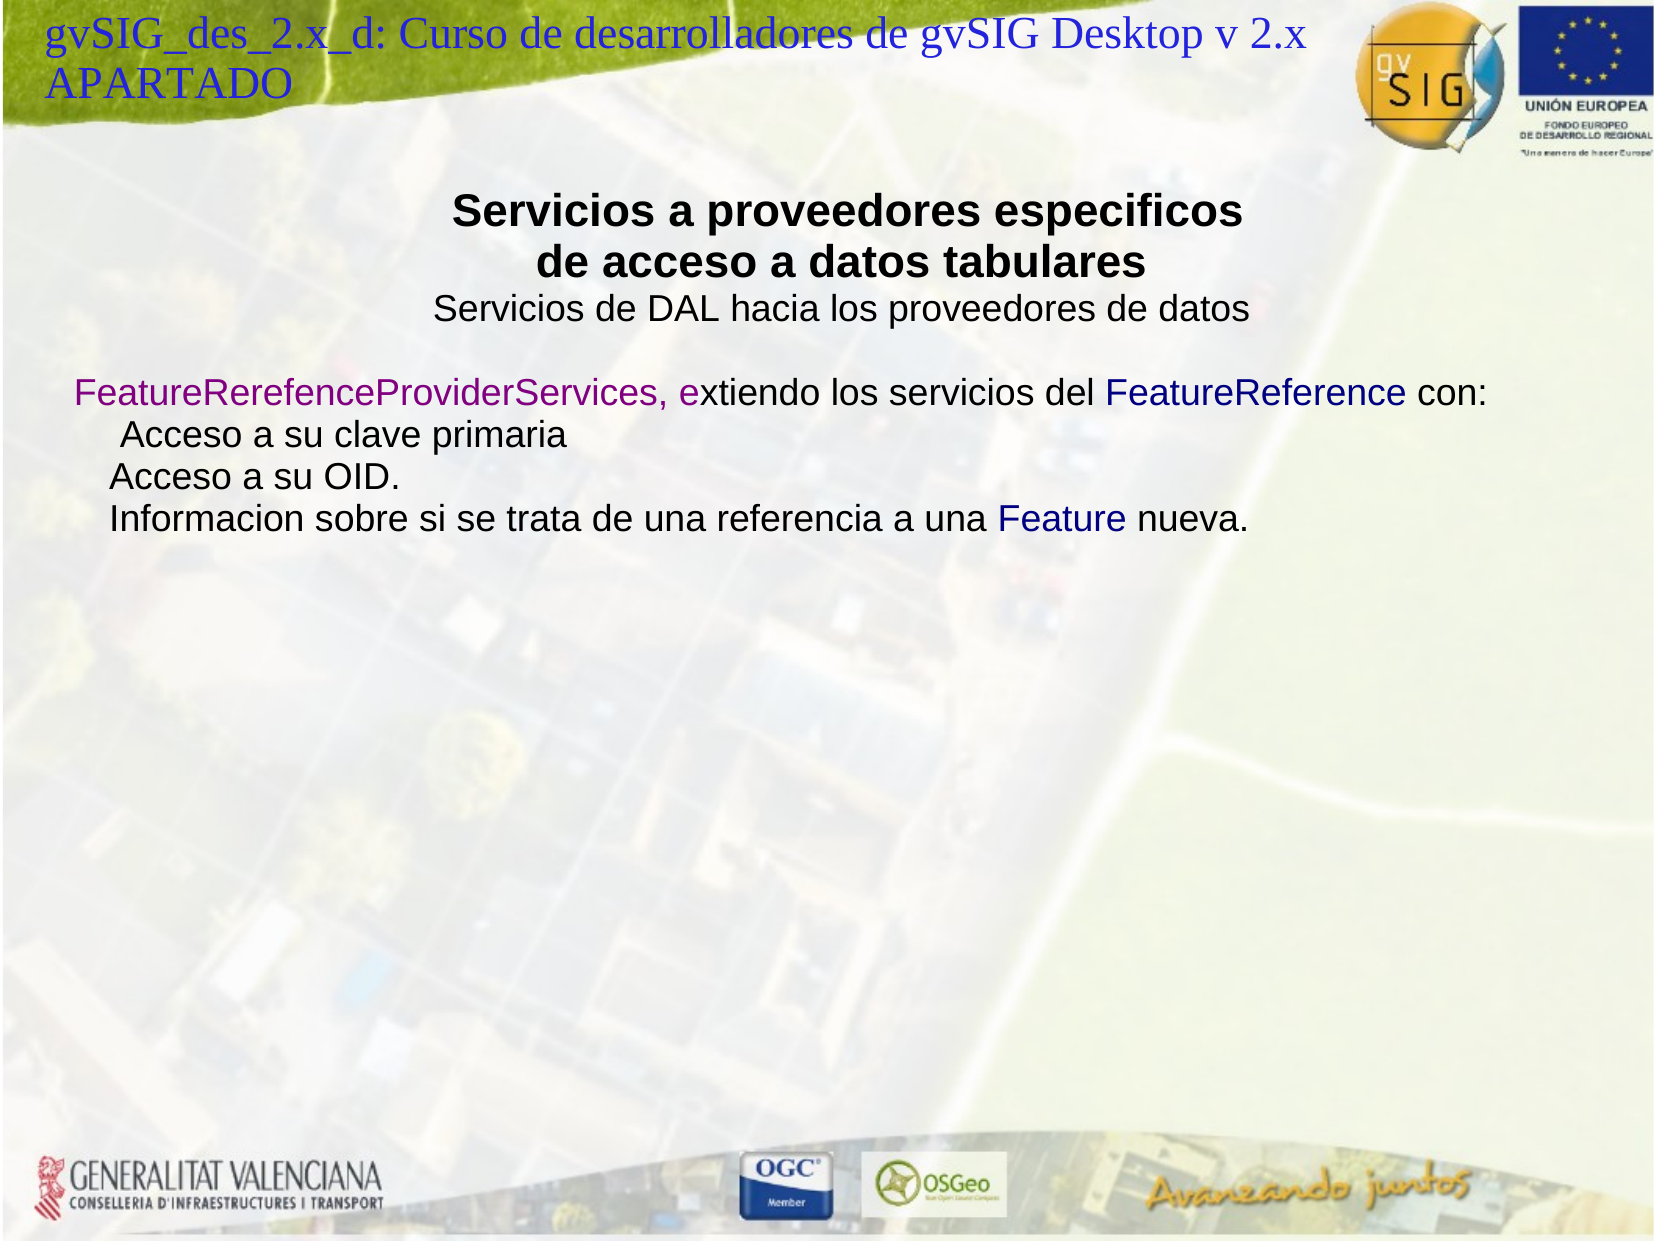

Servicios a proveedores especificos
de acceso a datos tabulares
Servicios de DAL hacia los proveedores de datos
FeatureRerefenceProviderServices, extiendo los servicios del FeatureReference con:
 Acceso a su clave primaria
Acceso a su OID.
Informacion sobre si se trata de una referencia a una Feature nueva.